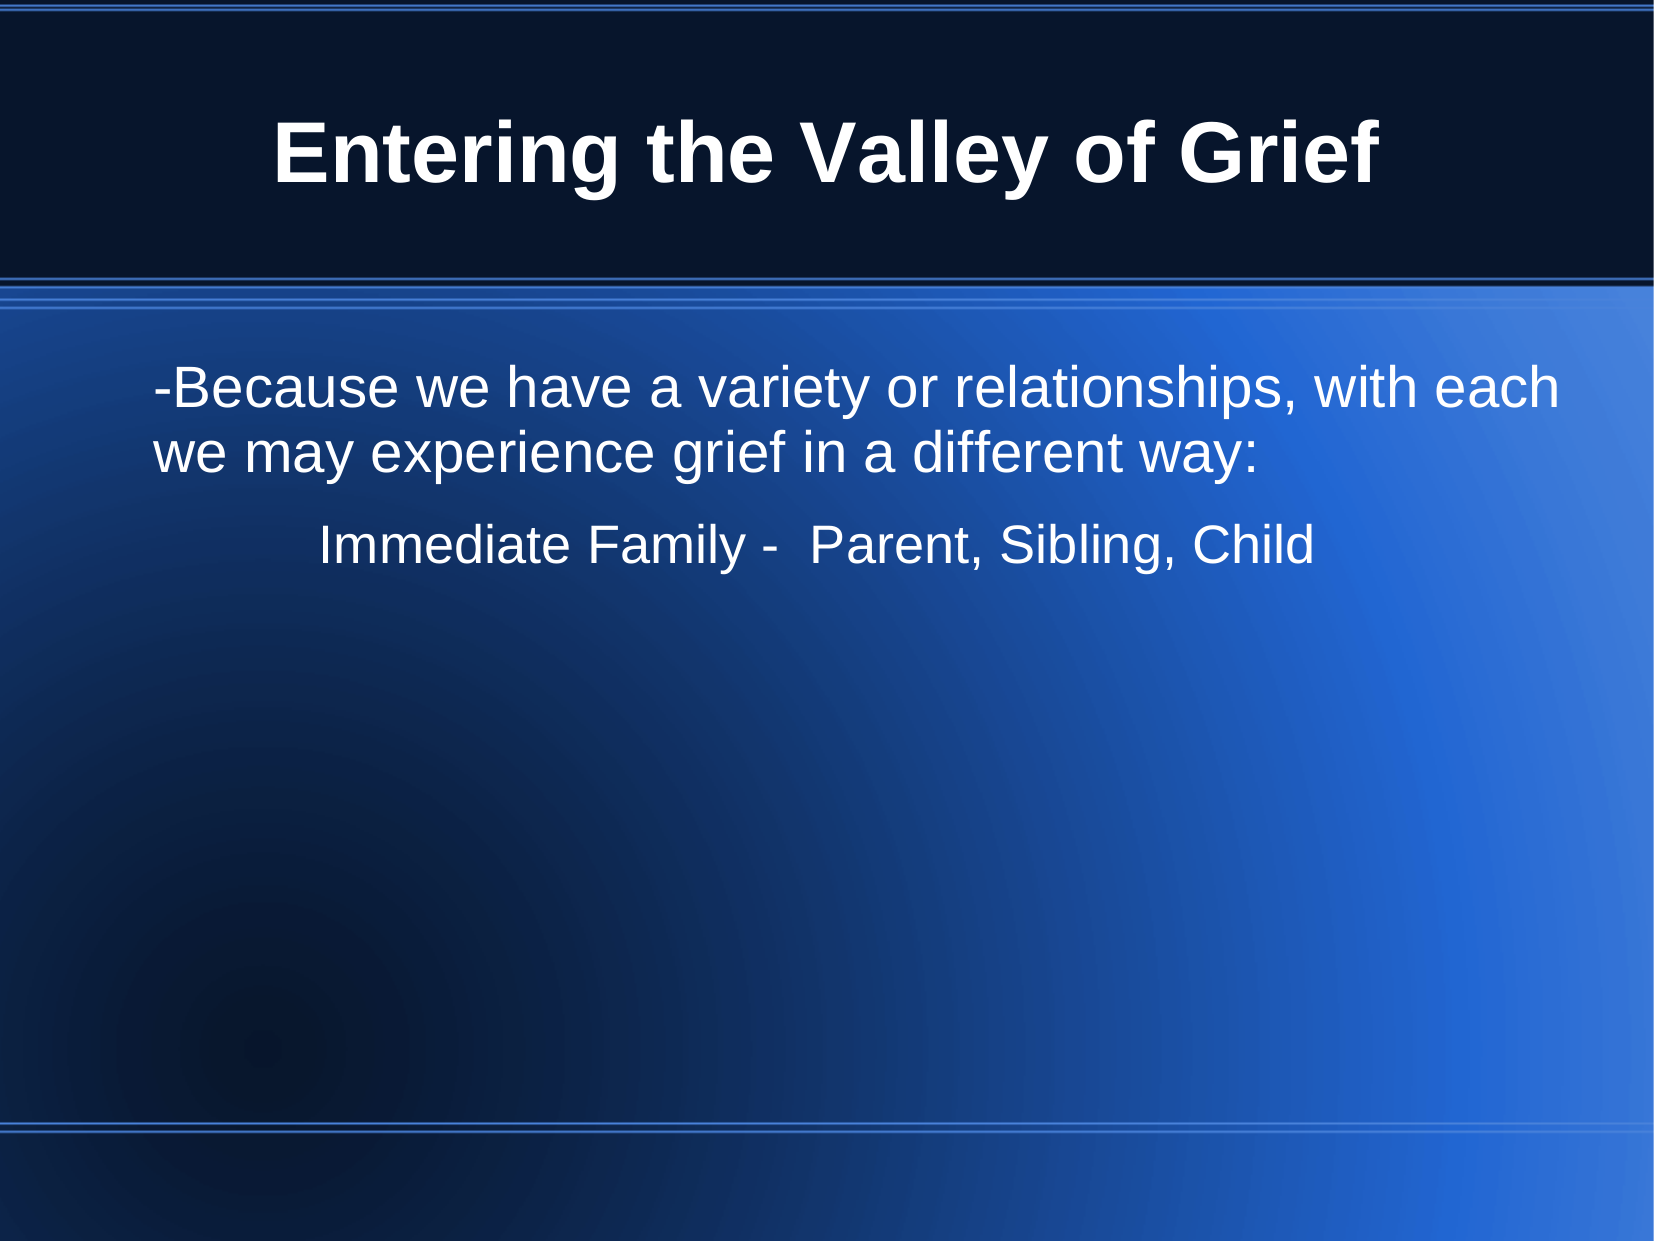

# Entering the Valley of Grief
-Because we have a variety or relationships, with each we may experience grief in a different way:
Immediate Family - Parent, Sibling, Child